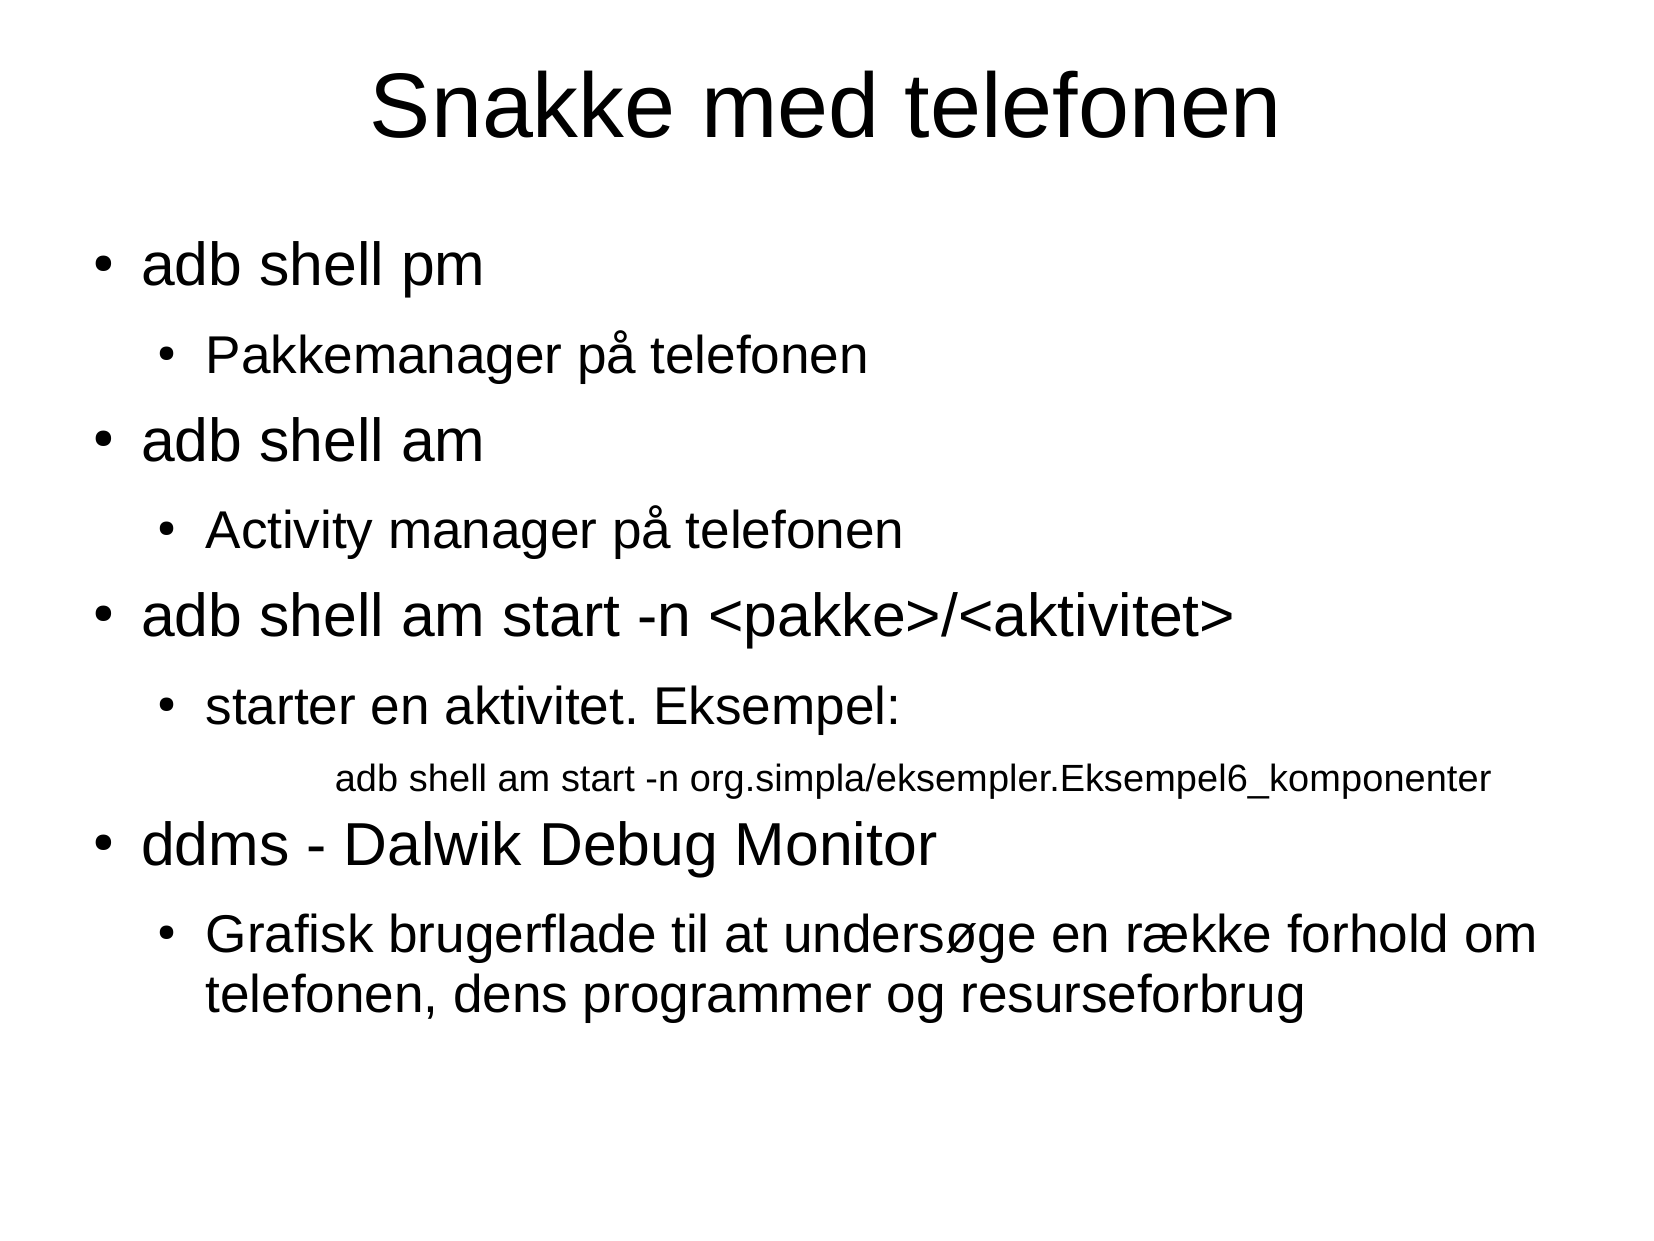

# Snakke med telefonen
adb shell pm
Pakkemanager på telefonen
adb shell am
Activity manager på telefonen
adb shell am start -n <pakke>/<aktivitet>
starter en aktivitet. Eksempel:
adb shell am start -n org.simpla/eksempler.Eksempel6_komponenter
ddms - Dalwik Debug Monitor
Grafisk brugerflade til at undersøge en række forhold om telefonen, dens programmer og resurseforbrug